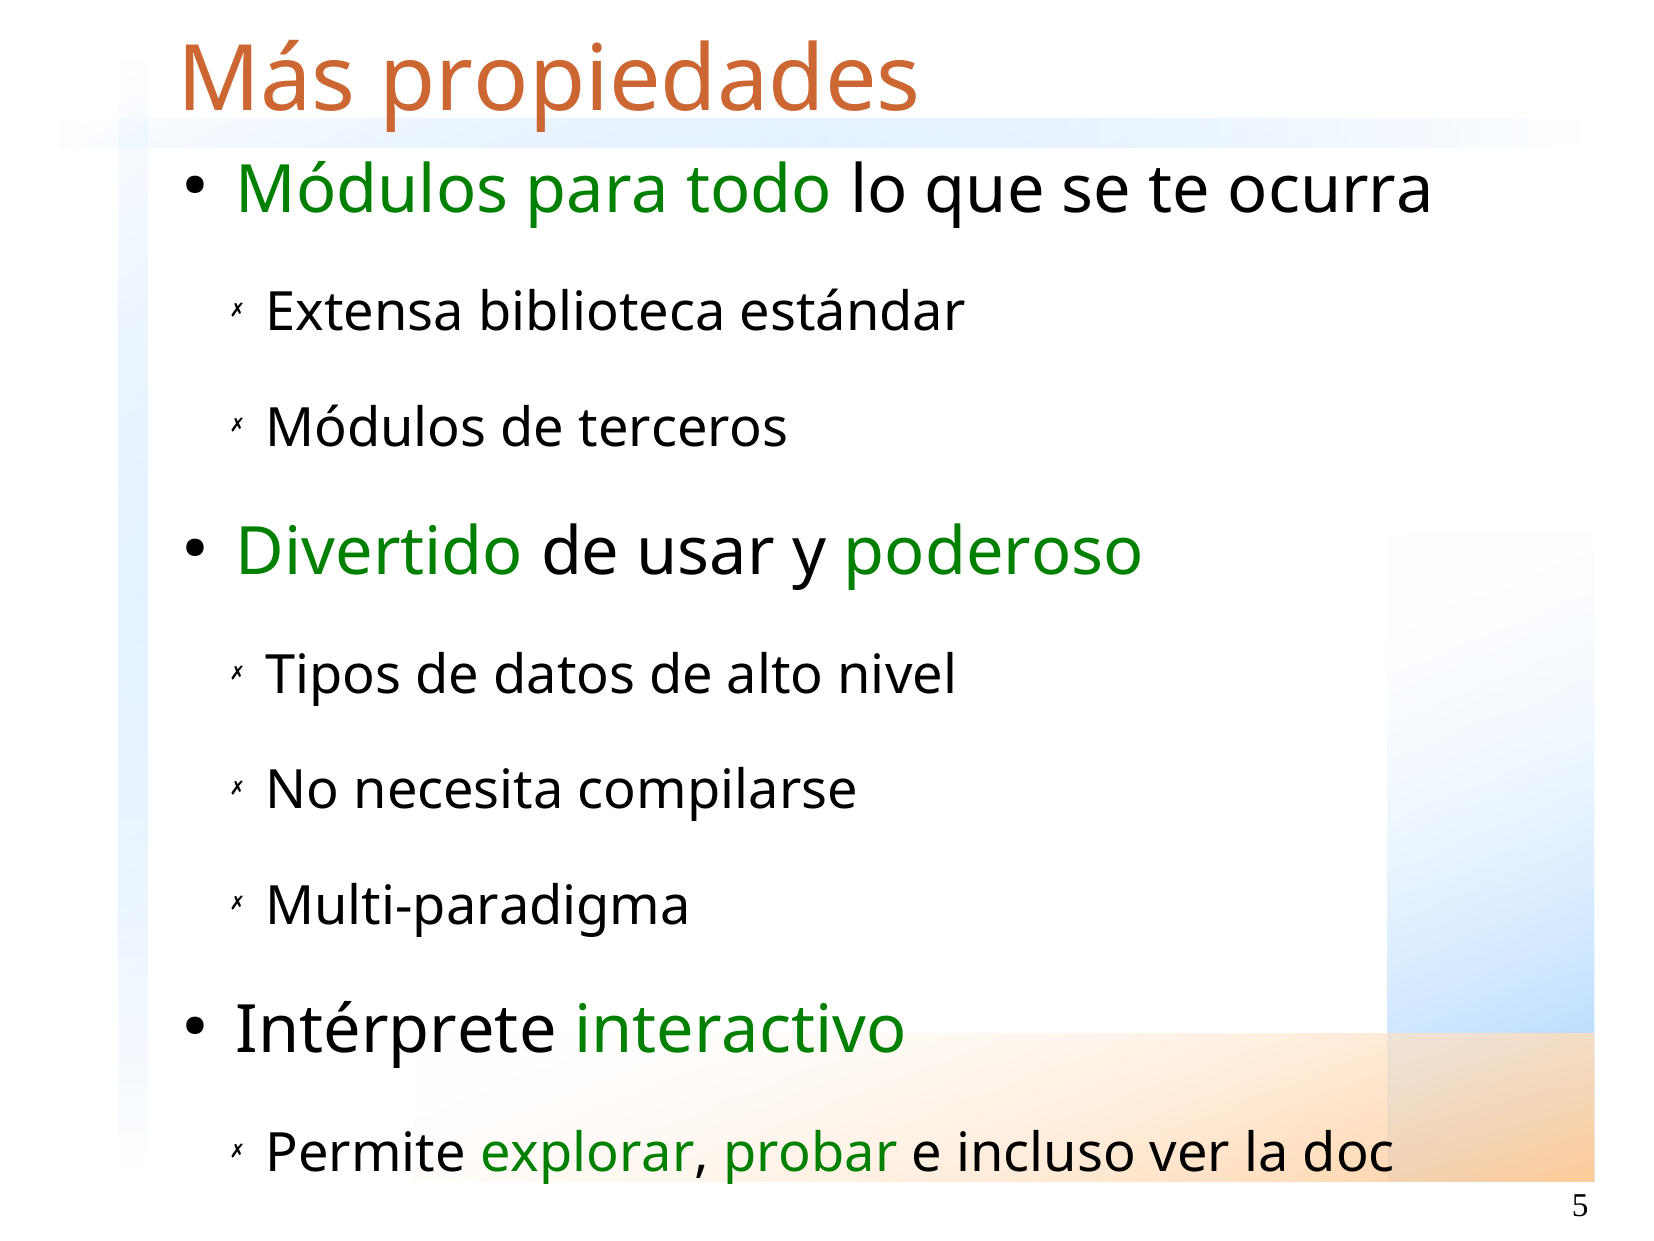

# Más propiedades
 Módulos para todo lo que se te ocurra
Extensa biblioteca estándar
Módulos de terceros
 Divertido de usar y poderoso
Tipos de datos de alto nivel
No necesita compilarse
Multi-paradigma
 Intérprete interactivo
Permite explorar, probar e incluso ver la doc